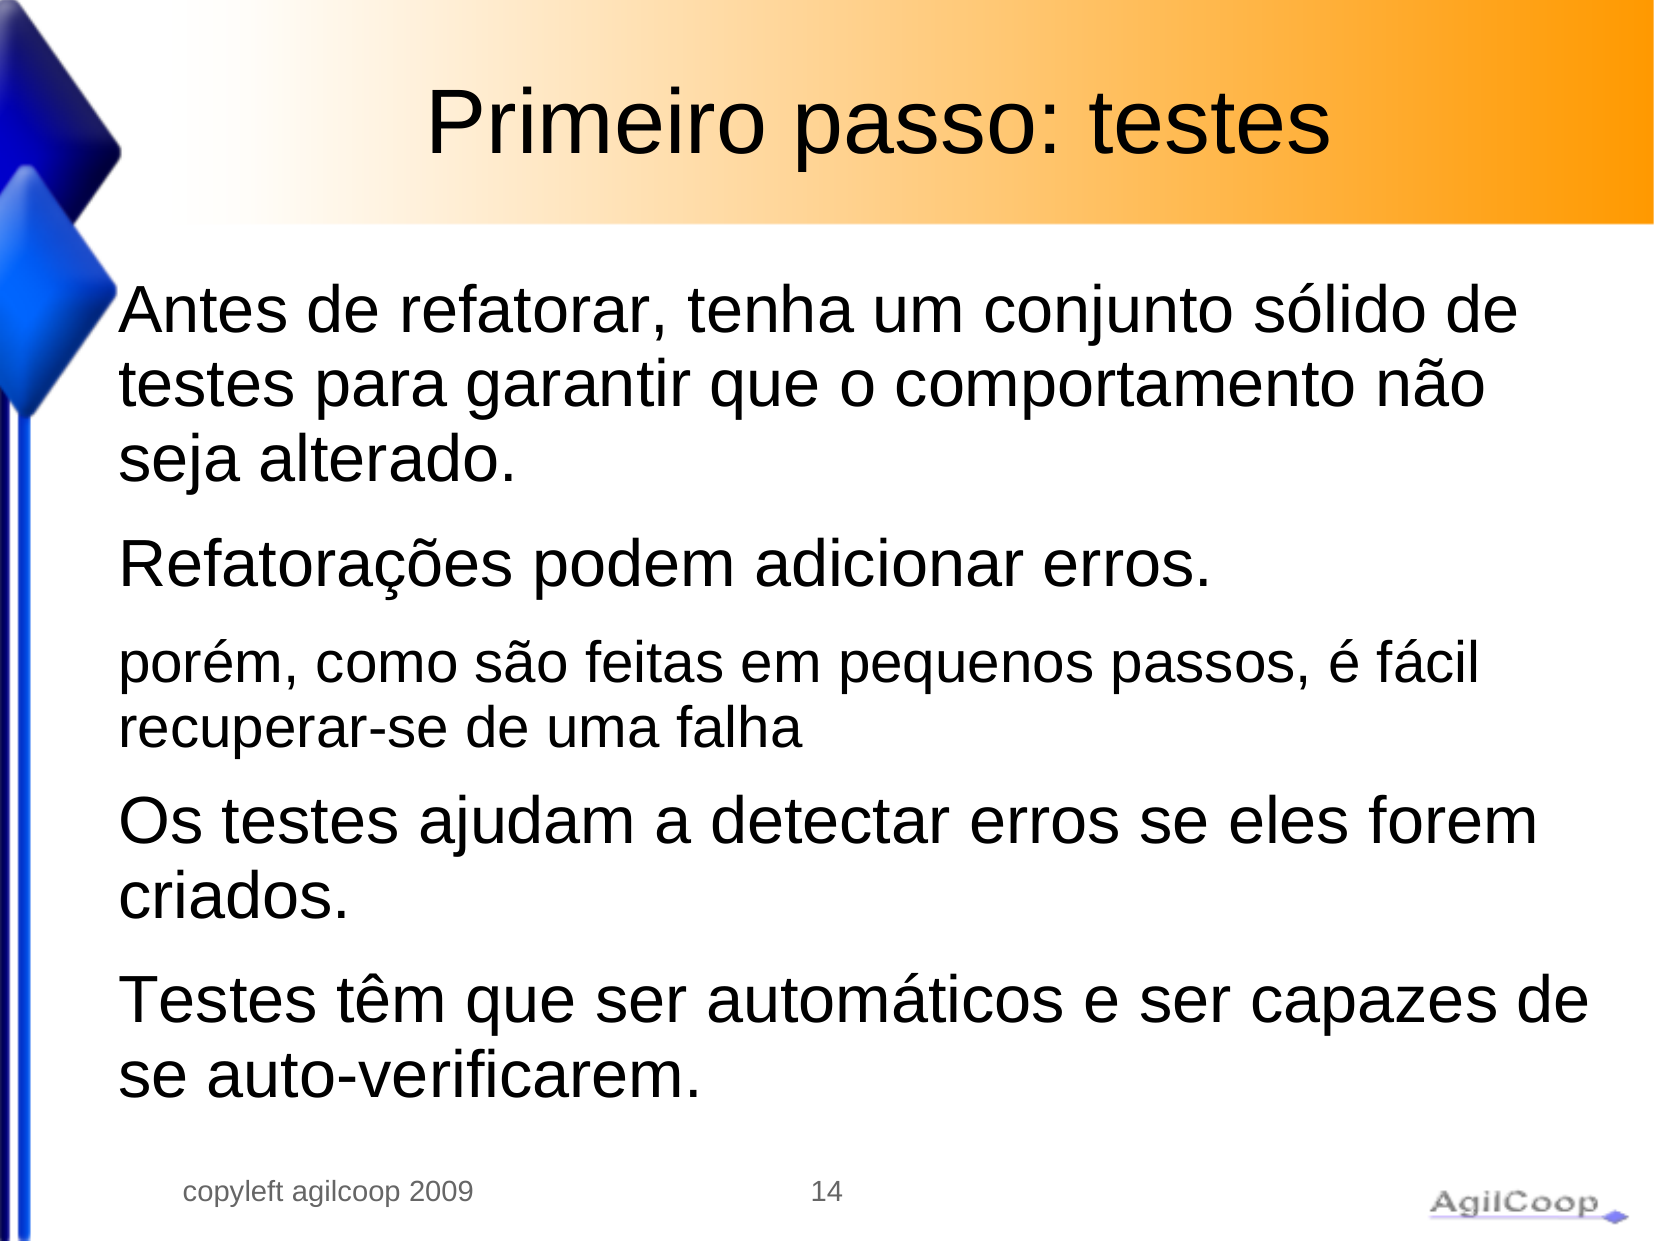

# Primeiro passo: testes
Antes de refatorar, tenha um conjunto sólido de testes para garantir que o comportamento não seja alterado.
Refatorações podem adicionar erros.
porém, como são feitas em pequenos passos, é fácil recuperar-se de uma falha
Os testes ajudam a detectar erros se eles forem criados.
Testes têm que ser automáticos e ser capazes de se auto-verificarem.
copyleft agilcoop 2009
14